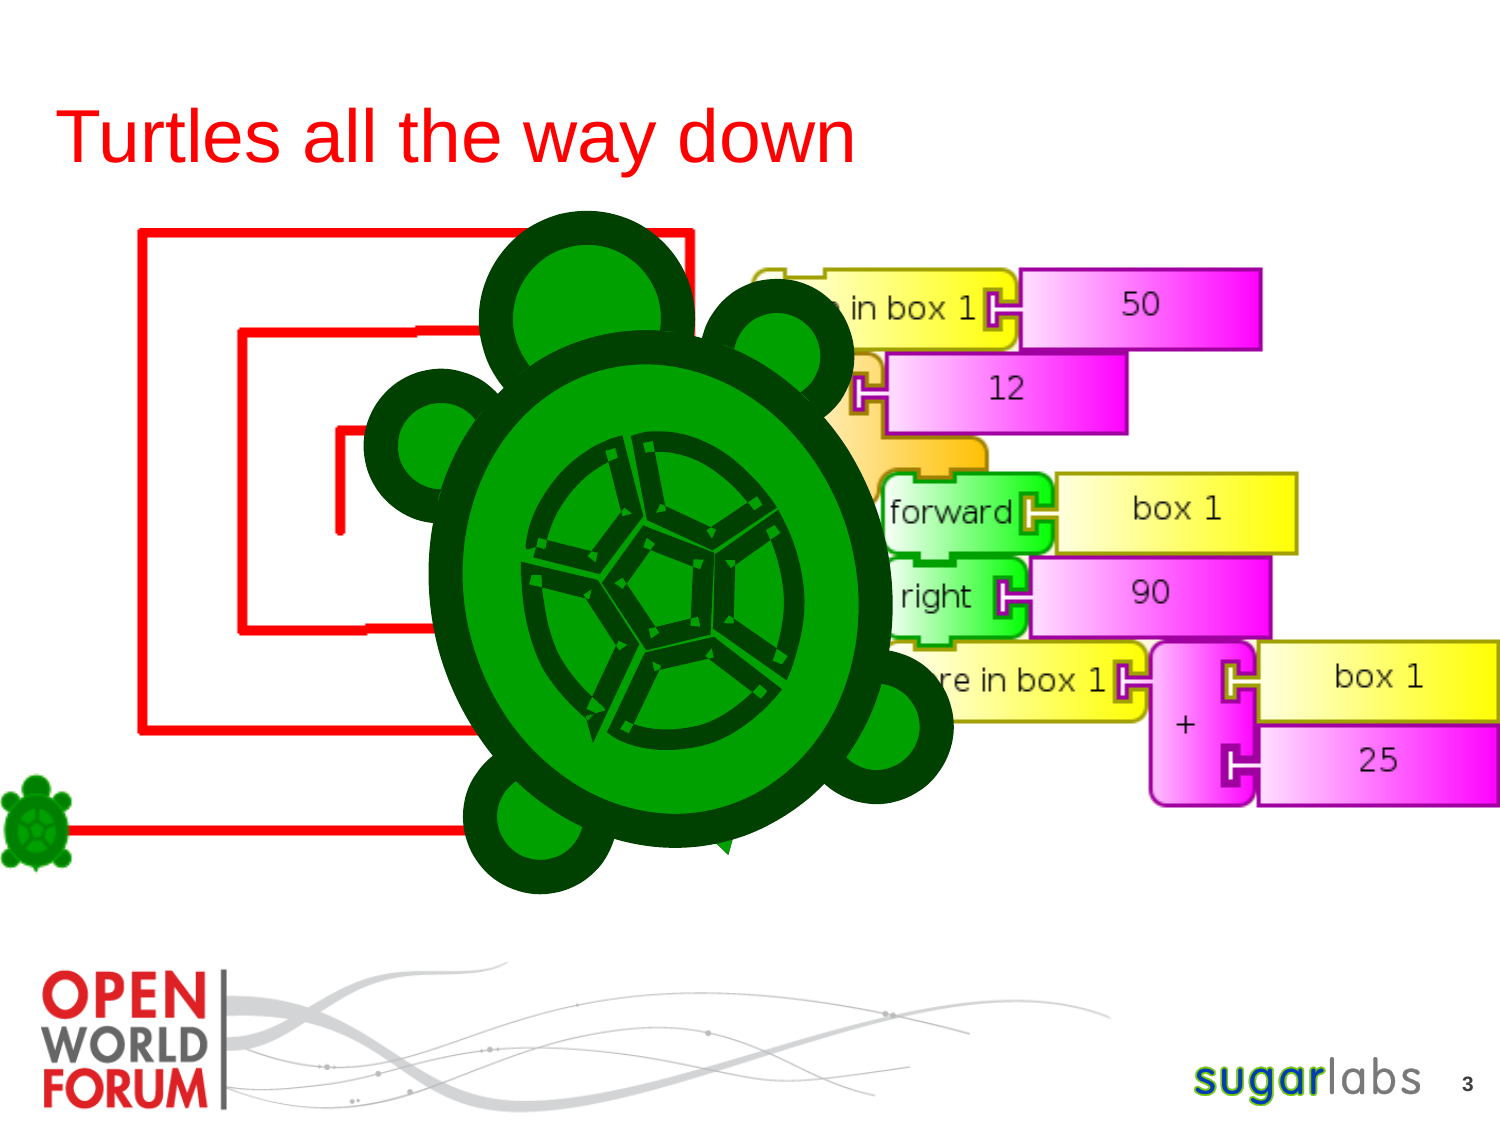

# Turtles all the way down
3